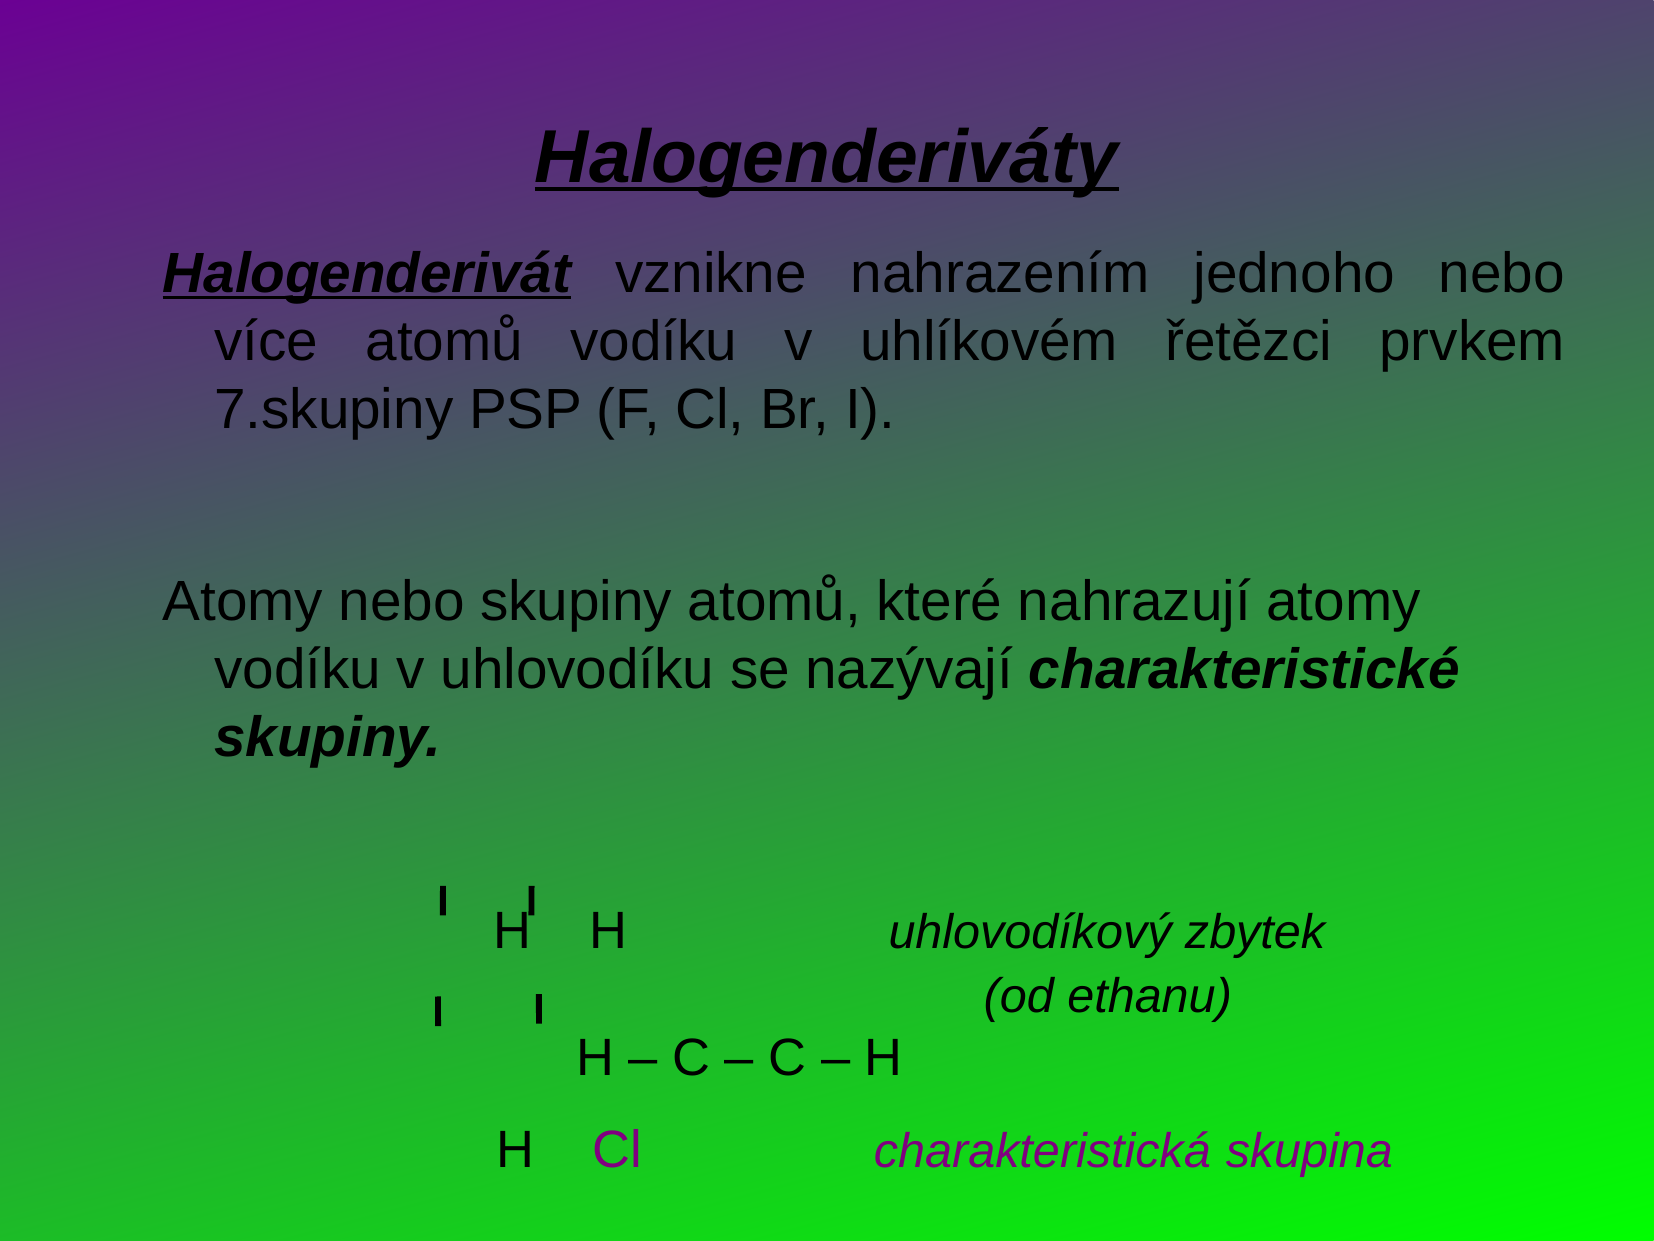

# Halogenderiváty
Halogenderivát vznikne nahrazením jednoho nebo více atomů vodíku v uhlíkovém řetězci prvkem 7.skupiny PSP (F, Cl, Br, I).
Atomy nebo skupiny atomů, které nahrazují atomy vodíku v uhlovodíku se nazývají charakteristické skupiny.
 H H uhlovodíkový zbytek (od ethanu) H – C – C – H
 H Cl charakteristická skupina